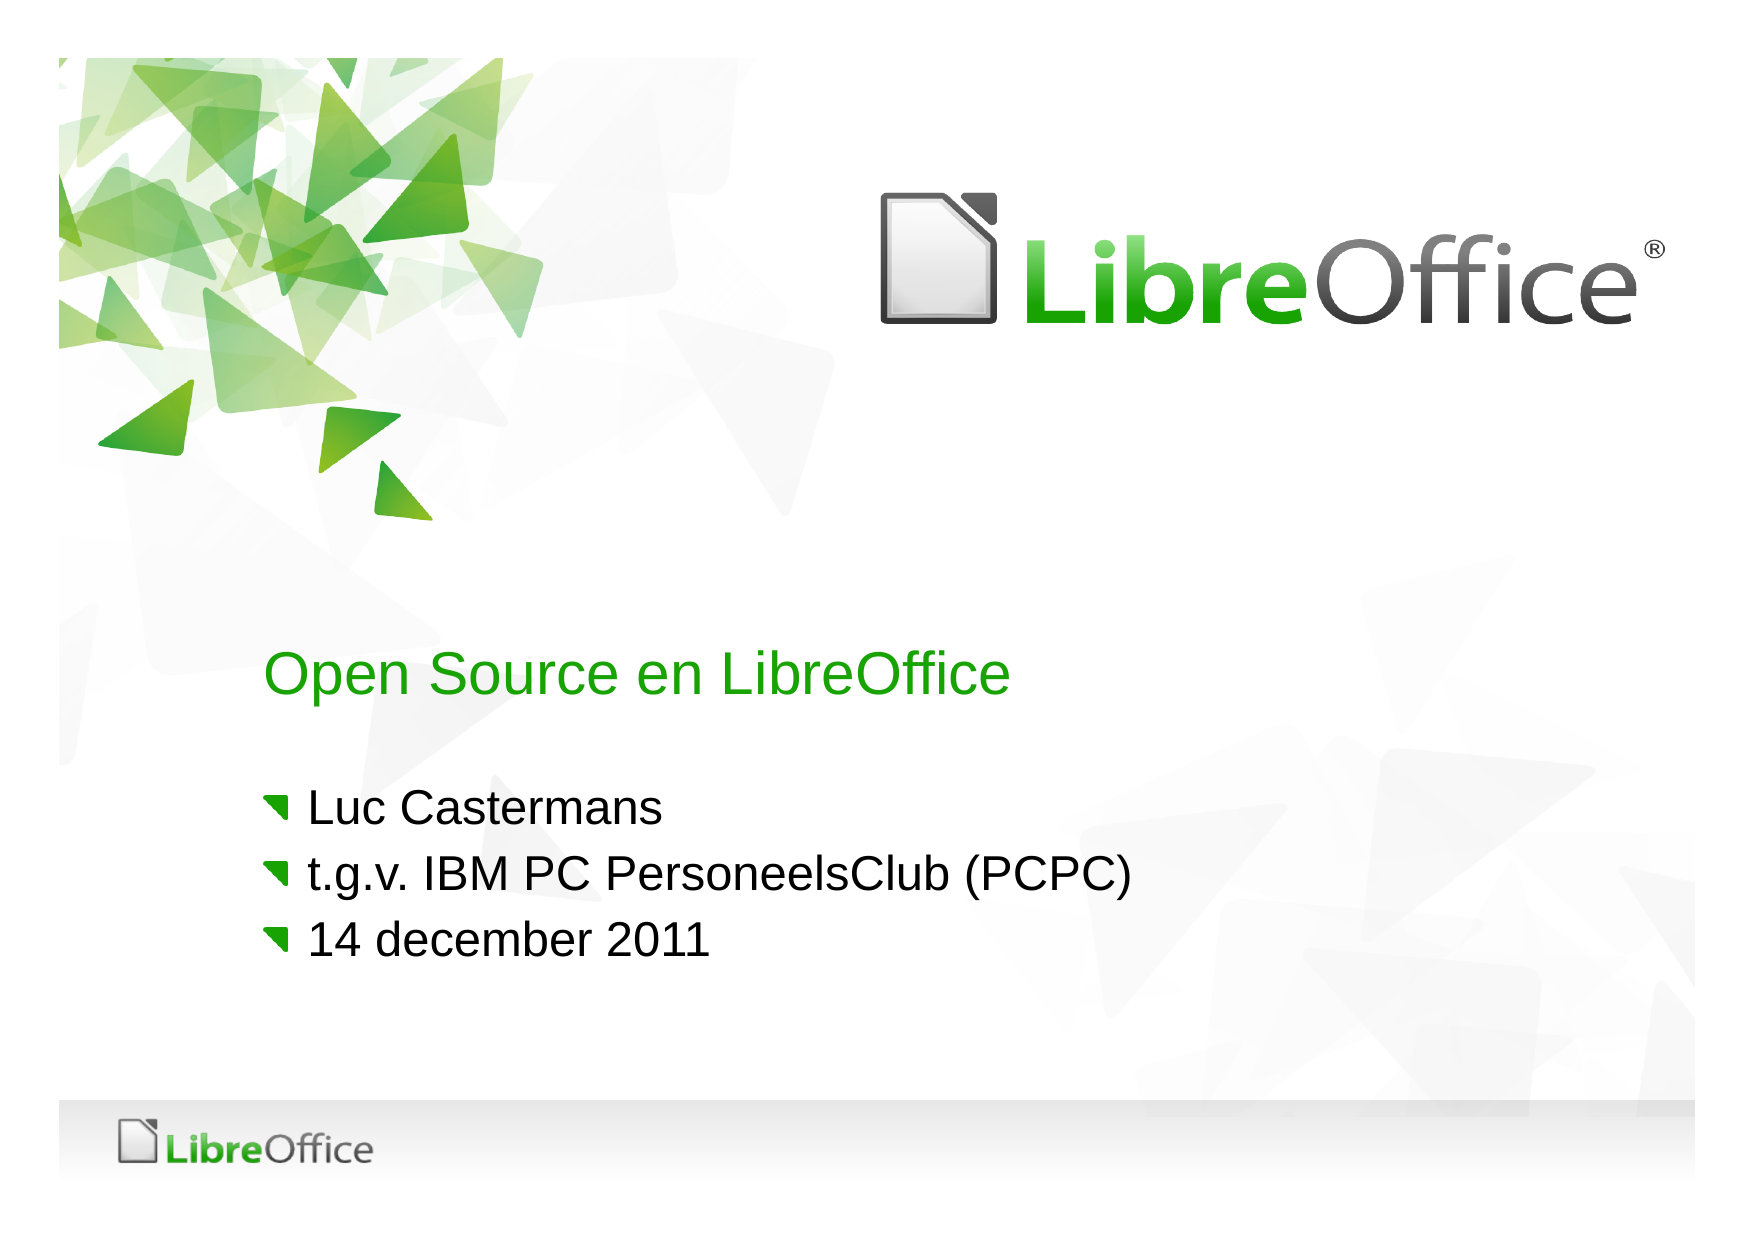

# Open Source en LibreOffice
Luc Castermans
t.g.v. IBM PC PersoneelsClub (PCPC)
14 december 2011